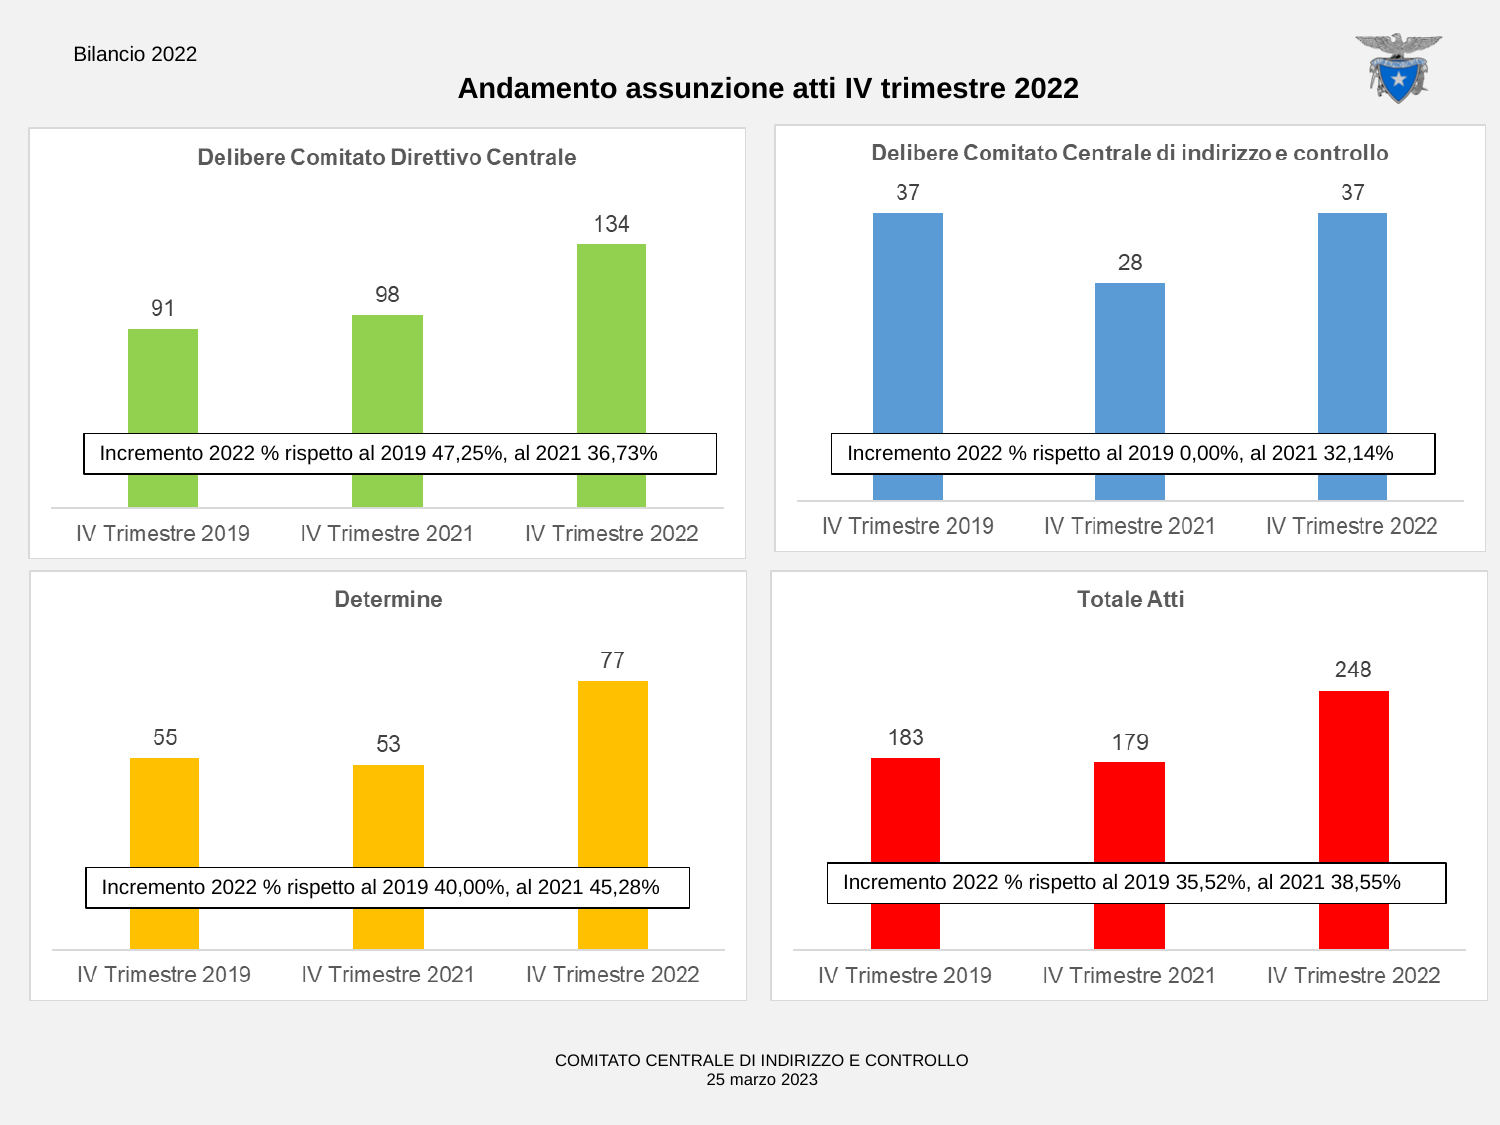

Bilancio 2022
Andamento assunzione atti IV trimestre 2022
Incremento 2022 % rispetto al 2019 47,25%, al 2021 36,73%
Incremento 2022 % rispetto al 2019 0,00%, al 2021 32,14%
Incremento 2022 % rispetto al 2019 35,52%, al 2021 38,55%
Incremento 2022 % rispetto al 2019 40,00%, al 2021 45,28%
COMITATO CENTRALE DI INDIRIZZO E CONTROLLO
25 marzo 2023